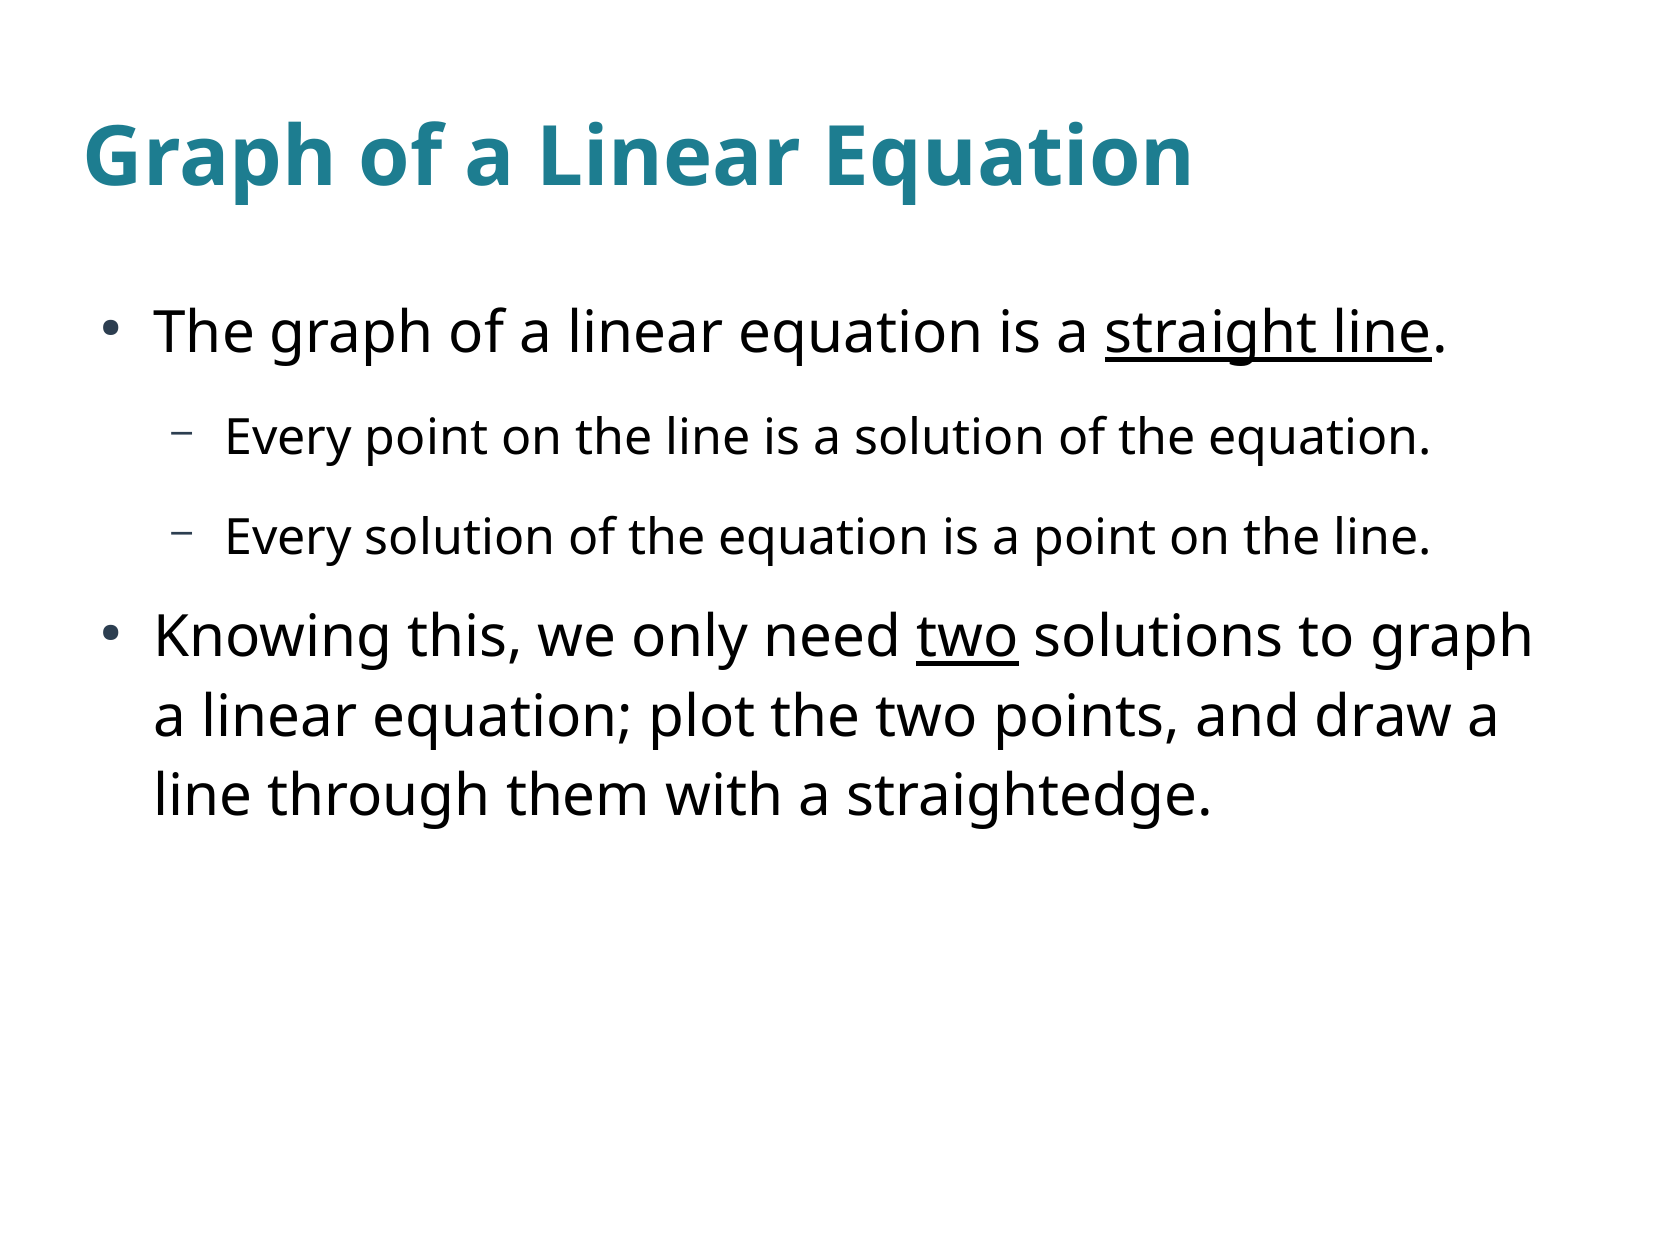

# Graph of a Linear Equation
The graph of a linear equation is a straight line.
Every point on the line is a solution of the equation.
Every solution of the equation is a point on the line.
Knowing this, we only need two solutions to graph a linear equation; plot the two points, and draw a line through them with a straightedge.